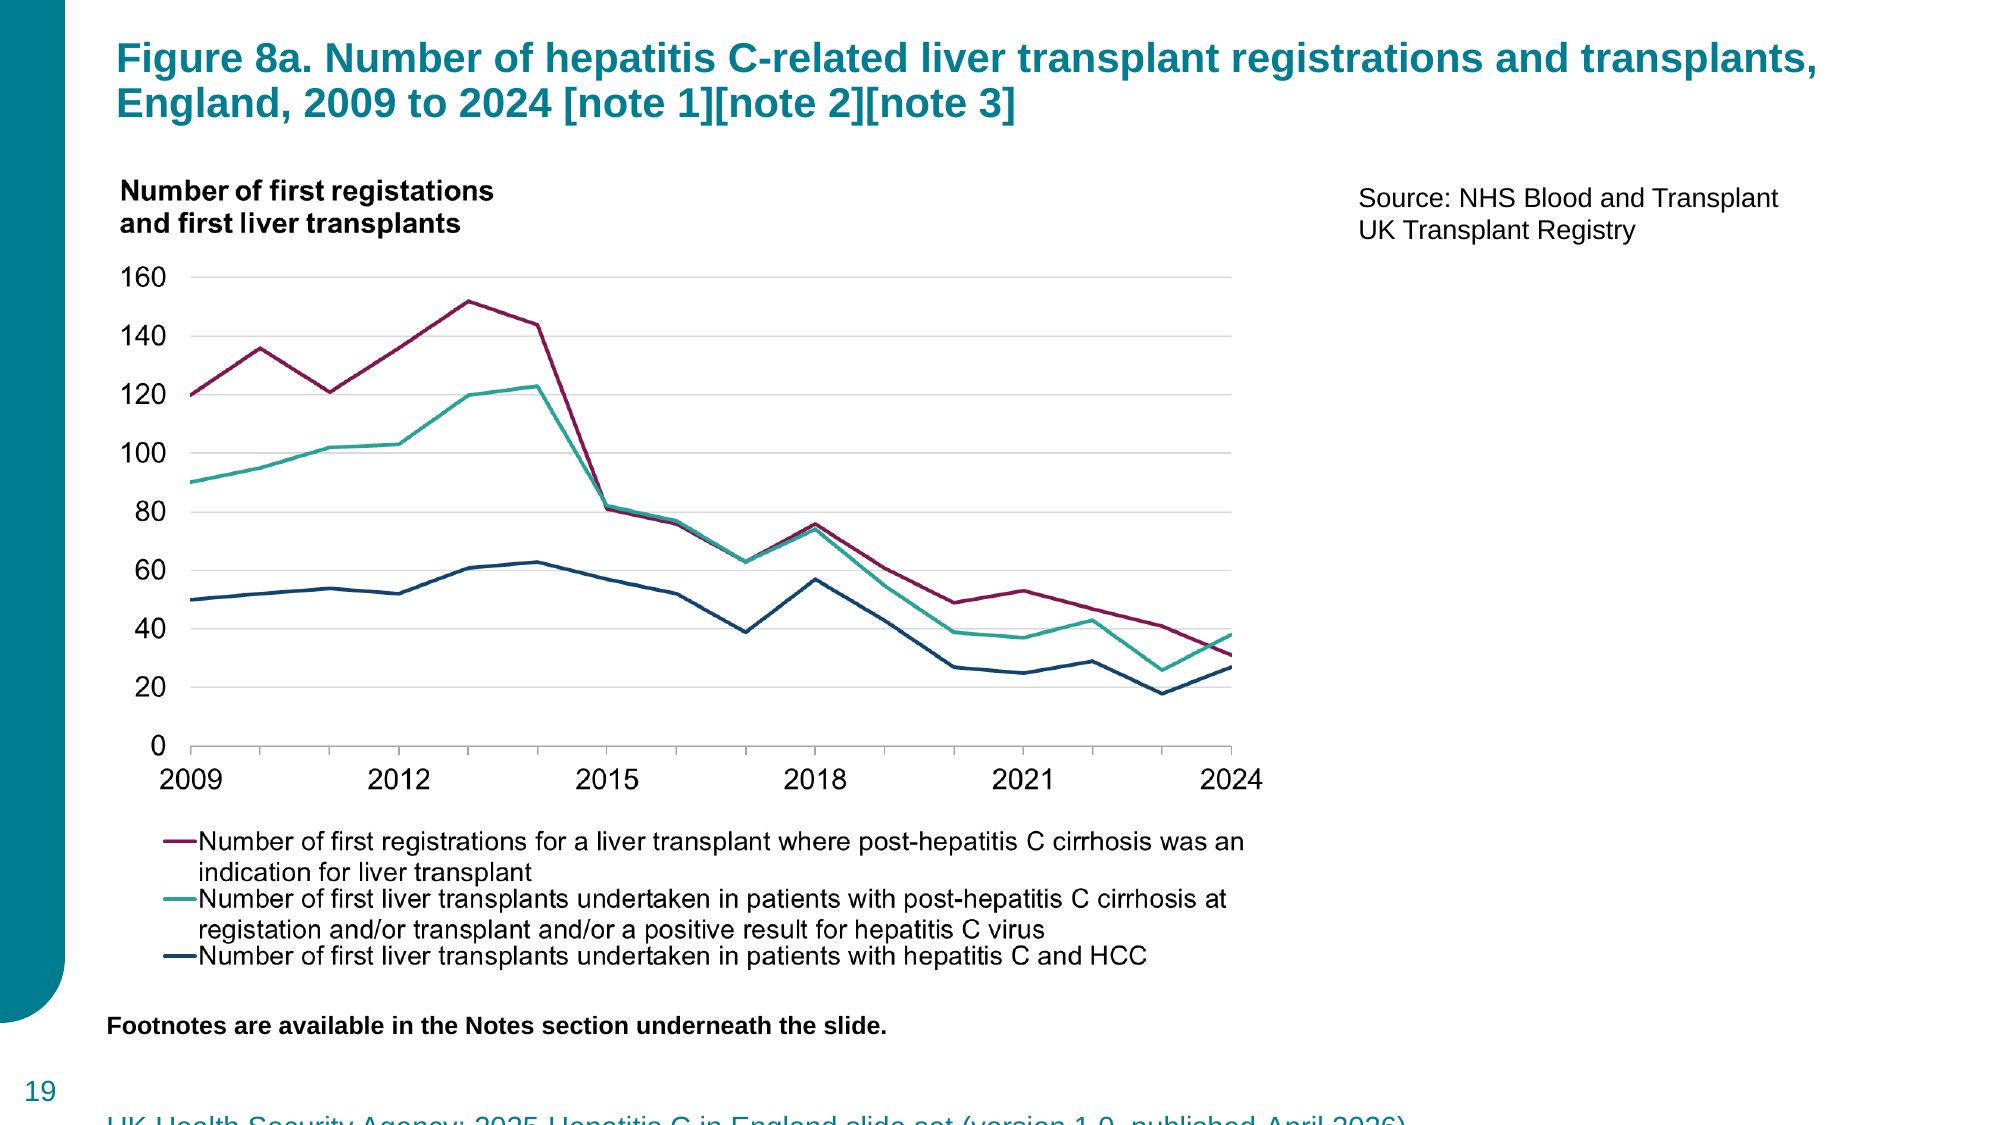

# Figure 8a. Number of hepatitis C-related liver transplant registrations and transplants, England, 2009 to 2024 [note 1][note 2][note 3]
Source: NHS Blood and Transplant UK Transplant Registry
Footnotes are available in the Notes section underneath the slide.
19
UK Health Security Agency: 2025 Hepatitis C in England slide set (version 1.0, published April 2026)